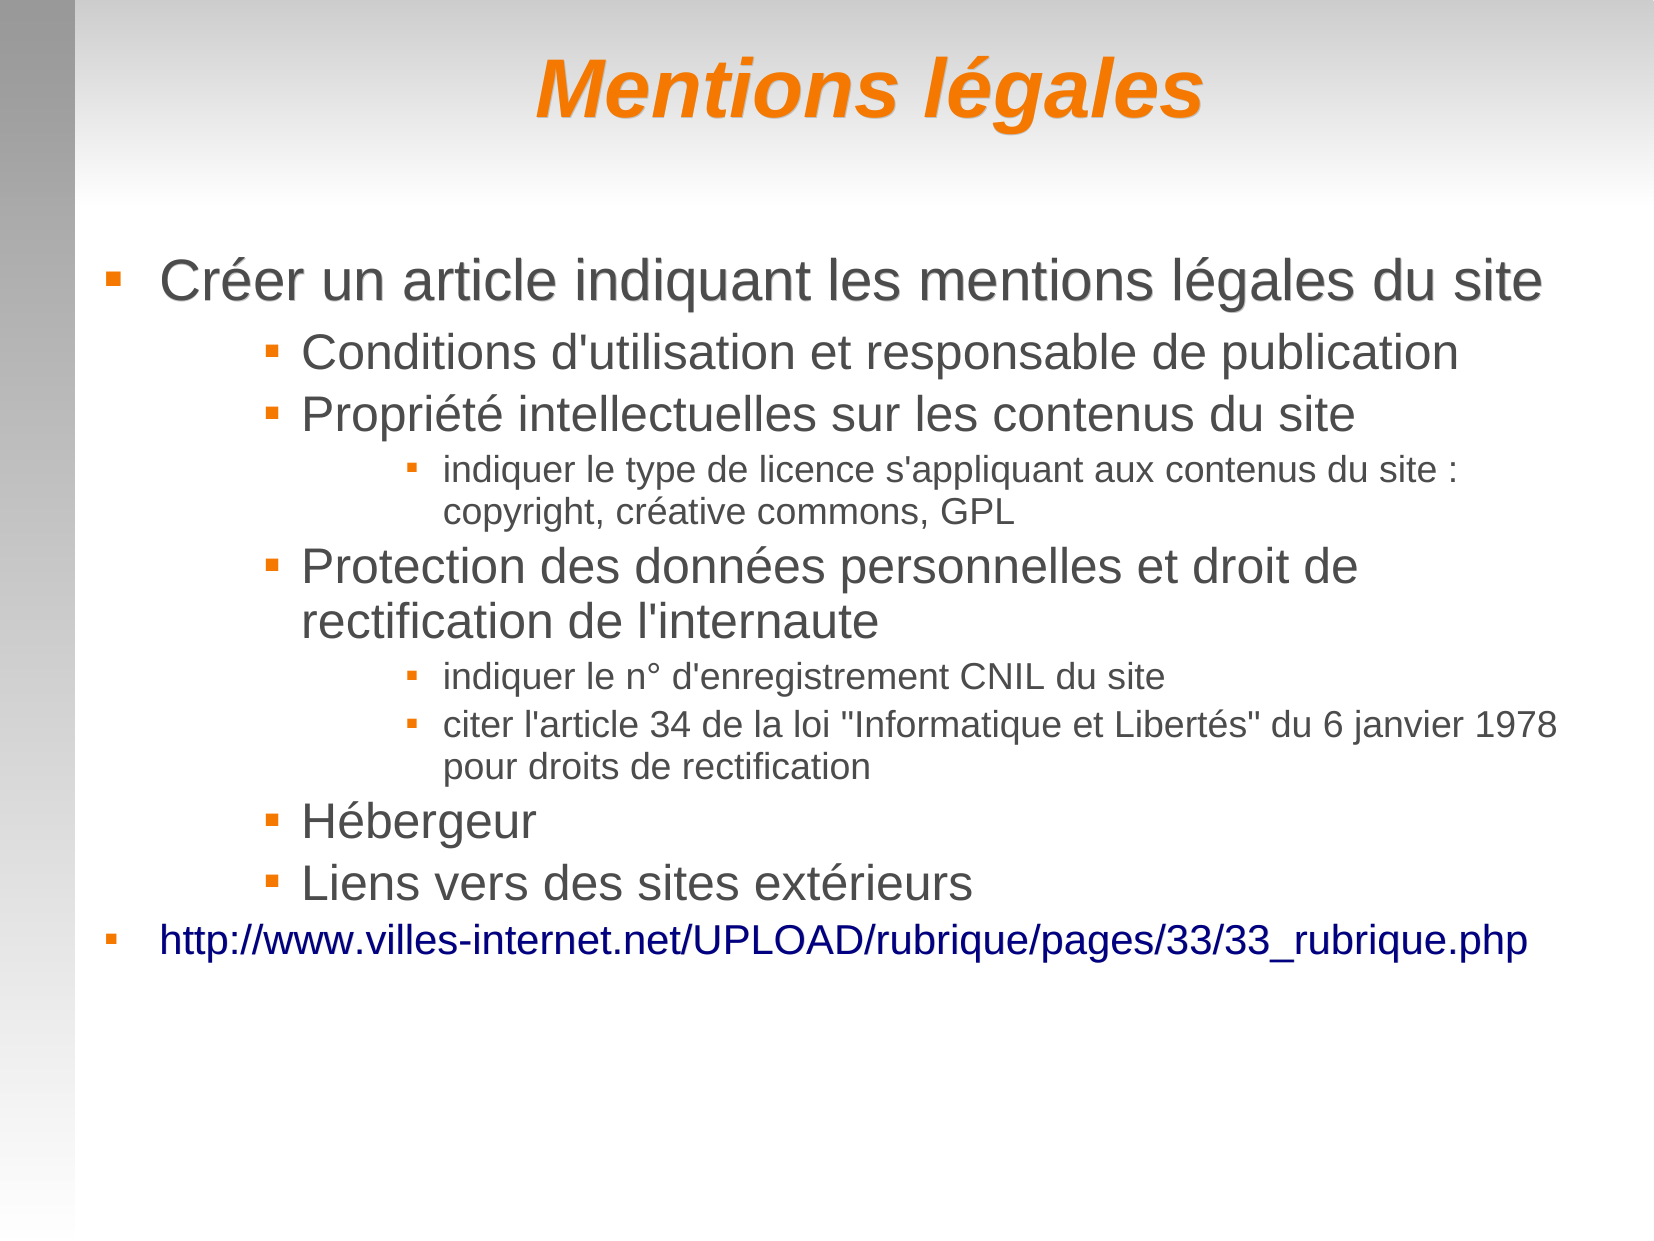

# Mentions légales
Créer un article indiquant les mentions légales du site
Conditions d'utilisation et responsable de publication
Propriété intellectuelles sur les contenus du site
indiquer le type de licence s'appliquant aux contenus du site : copyright, créative commons, GPL
Protection des données personnelles et droit de rectification de l'internaute
indiquer le n° d'enregistrement CNIL du site
citer l'article 34 de la loi "Informatique et Libertés" du 6 janvier 1978 pour droits de rectification
Hébergeur
Liens vers des sites extérieurs
http://www.villes-internet.net/UPLOAD/rubrique/pages/33/33_rubrique.php